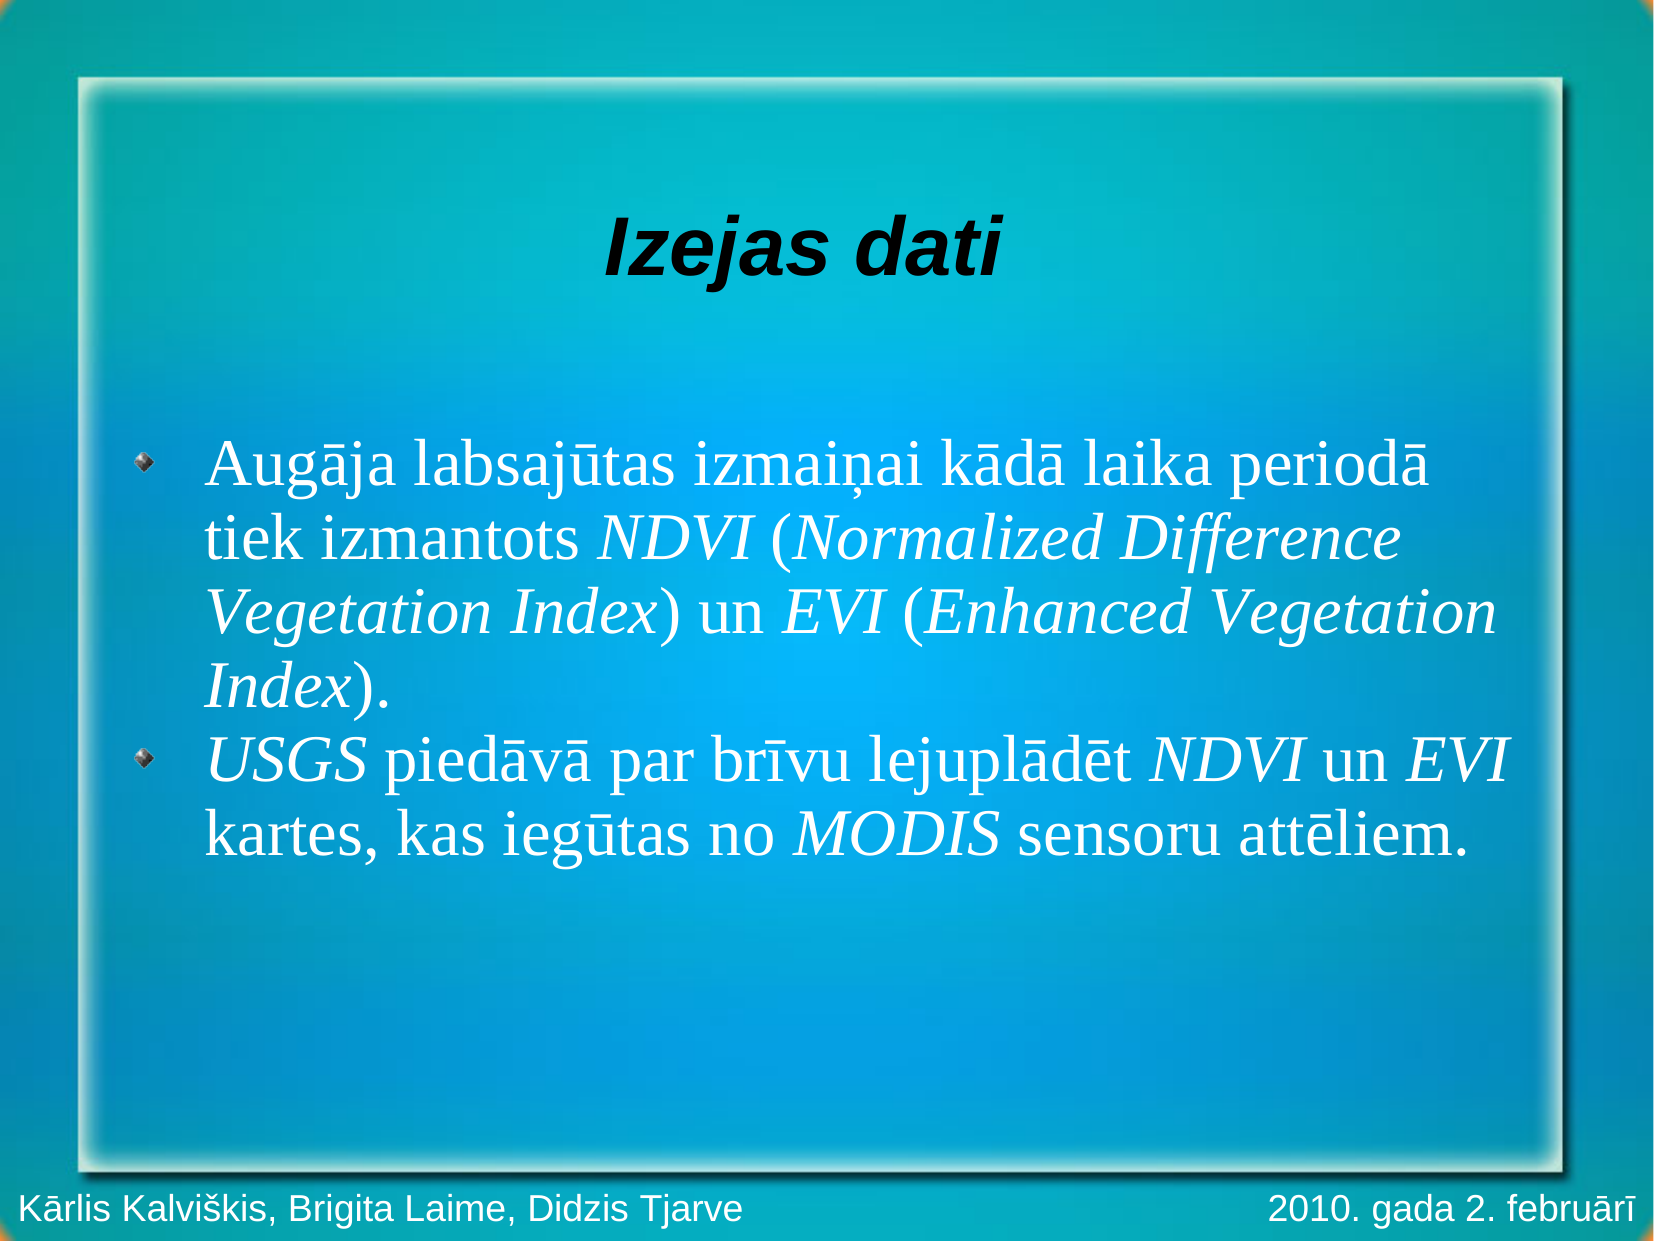

# Izejas dati
Augāja labsajūtas izmaiņai kādā laika periodā tiek izmantots NDVI (Normalized Difference Vegetation Index) un EVI (Enhanced Vegetation Index).
USGS piedāvā par brīvu lejuplādēt NDVI un EVI kartes, kas iegūtas no MODIS sensoru attēliem.